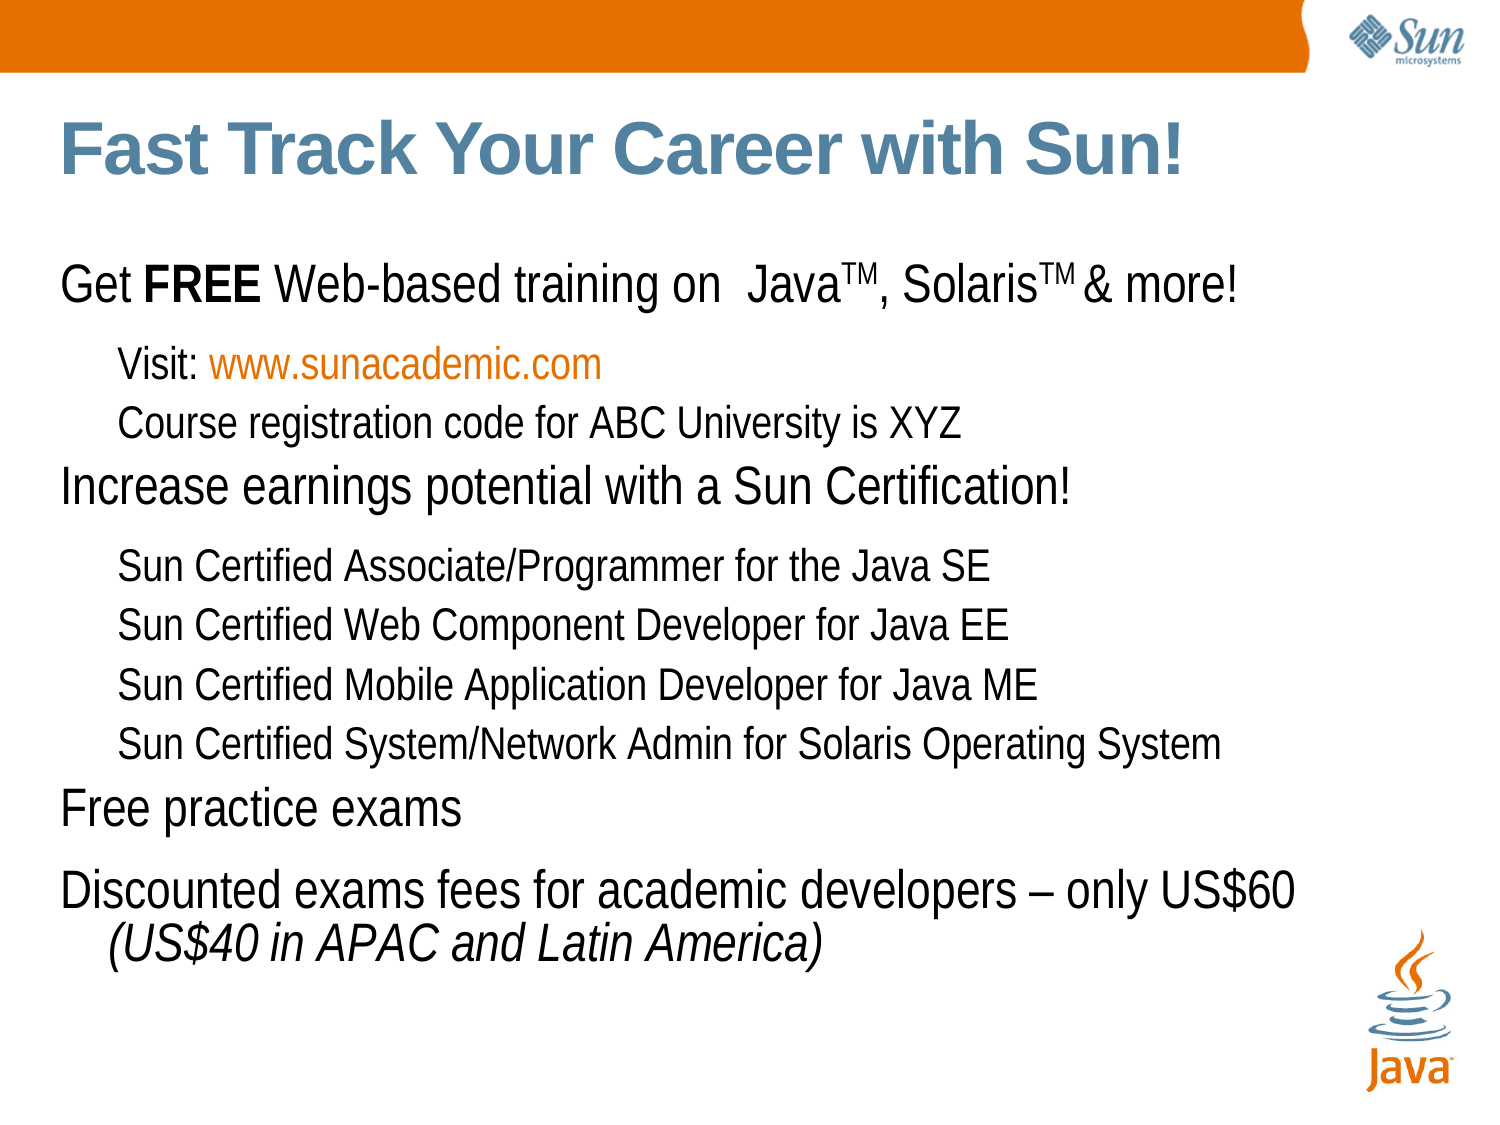

# Fast Track Your Career with Sun!
Get FREE Web-based training on JavaTM, SolarisTM & more!
Visit: www.sunacademic.com
Course registration code for ABC University is XYZ
Increase earnings potential with a Sun Certification!
Sun Certified Associate/Programmer for the Java SE
Sun Certified Web Component Developer for Java EE
Sun Certified Mobile Application Developer for Java ME
Sun Certified System/Network Admin for Solaris Operating System
Free practice exams
Discounted exams fees for academic developers – only US$60 (US$40 in APAC and Latin America)